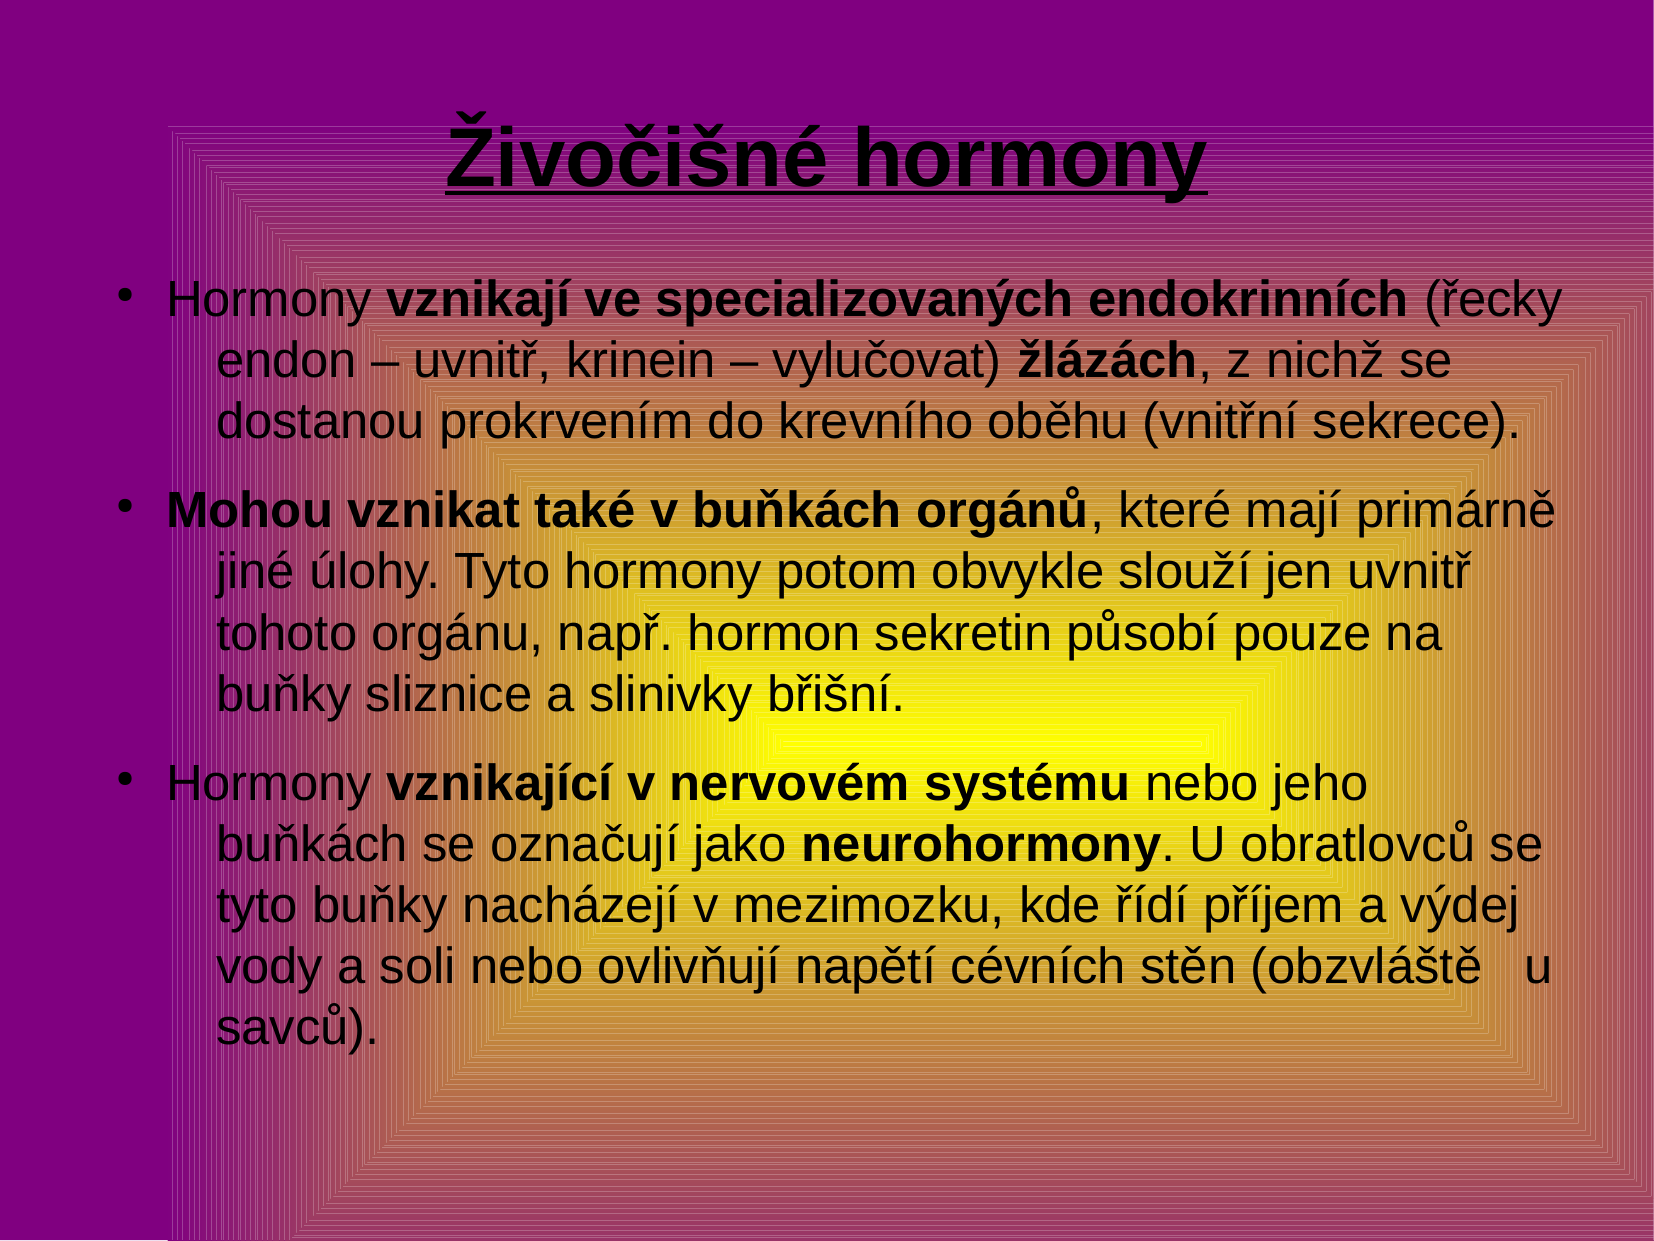

# Živočišné hormony
Hormony vznikají ve specializovaných endokrinních (řecky endon – uvnitř, krinein – vylučovat) žlázách, z nichž se dostanou prokrvením do krevního oběhu (vnitřní sekrece).
Mohou vznikat také v buňkách orgánů, které mají primárně jiné úlohy. Tyto hormony potom obvykle slouží jen uvnitř tohoto orgánu, např. hormon sekretin působí pouze na buňky sliznice a slinivky břišní.
Hormony vznikající v nervovém systému nebo jeho buňkách se označují jako neurohormony. U obratlovců se tyto buňky nacházejí v mezimozku, kde řídí příjem a výdej vody a soli nebo ovlivňují napětí cévních stěn (obzvláště u savců).